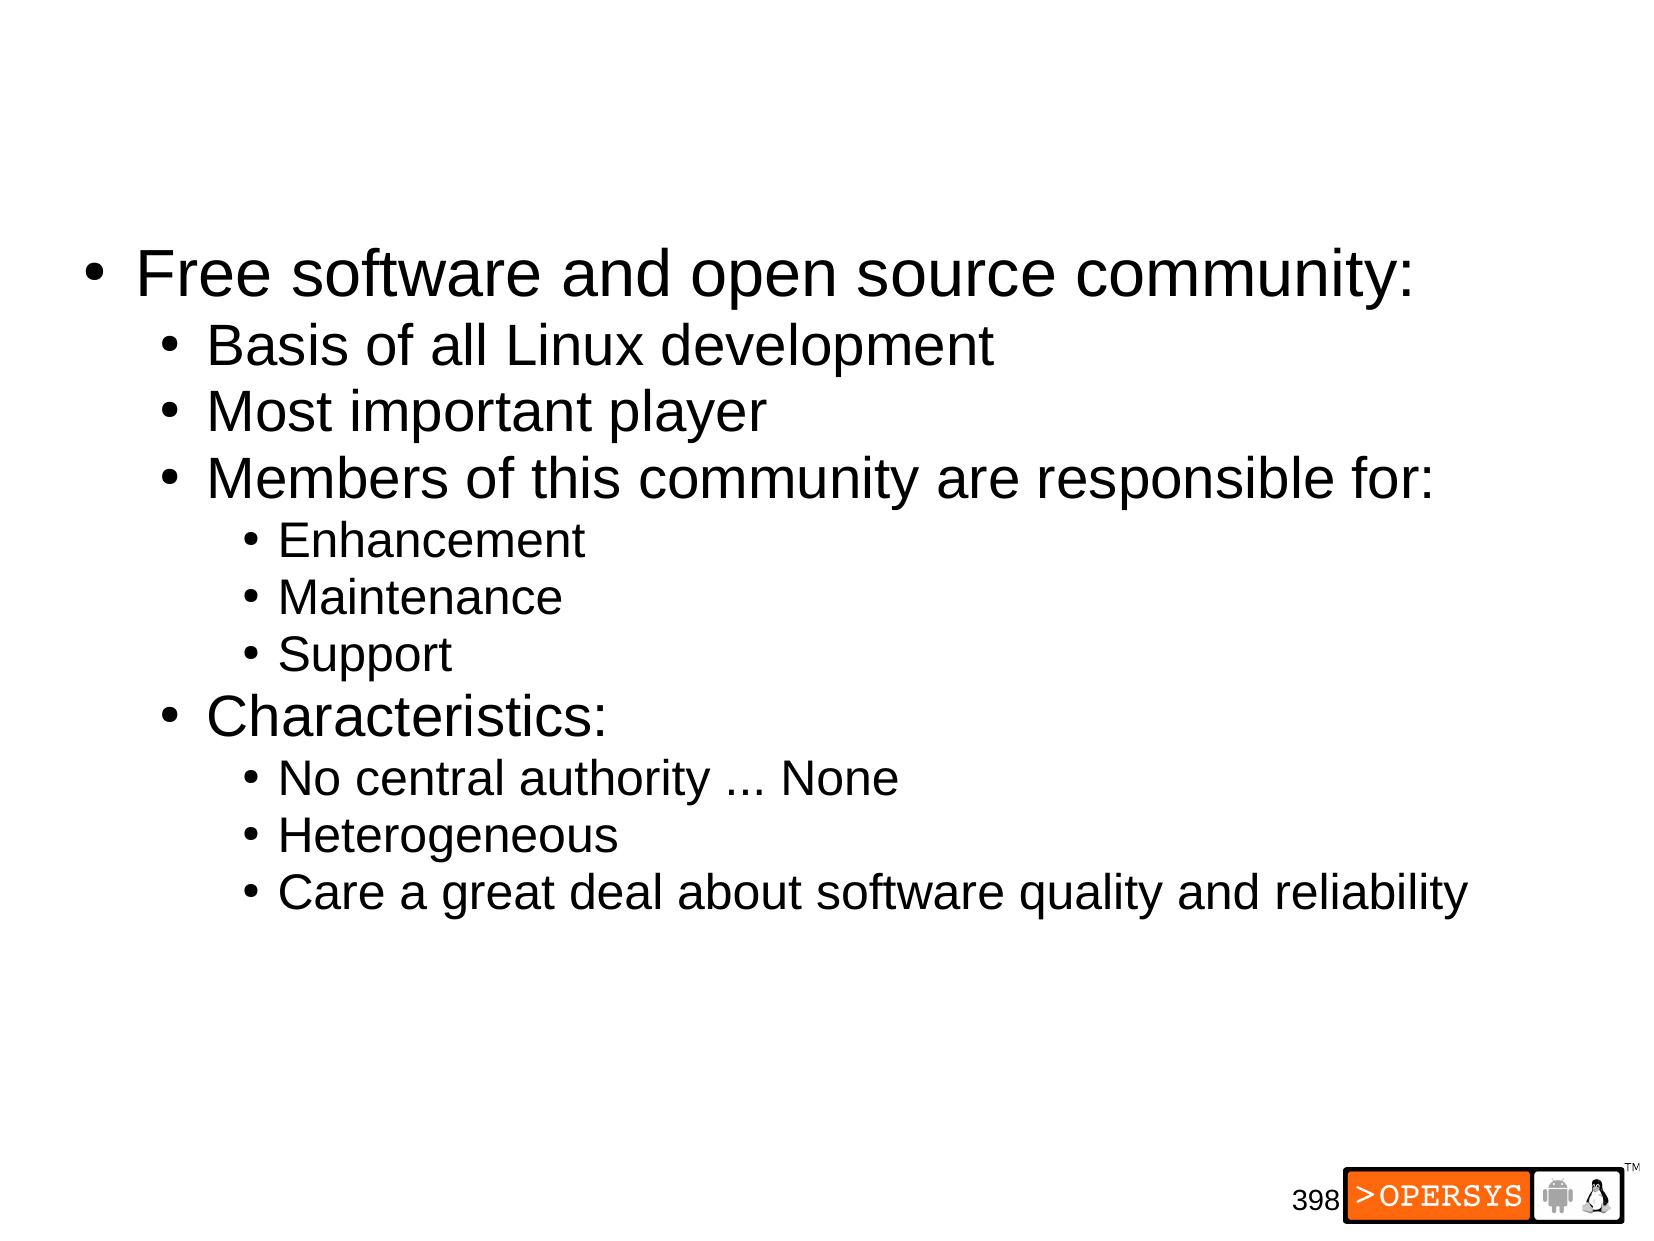

# Free software and open source community:
Basis of all Linux development
Most important player
Members of this community are responsible for:
Enhancement
Maintenance
Support
Characteristics:
No central authority ... None
Heterogeneous
Care a great deal about software quality and reliability